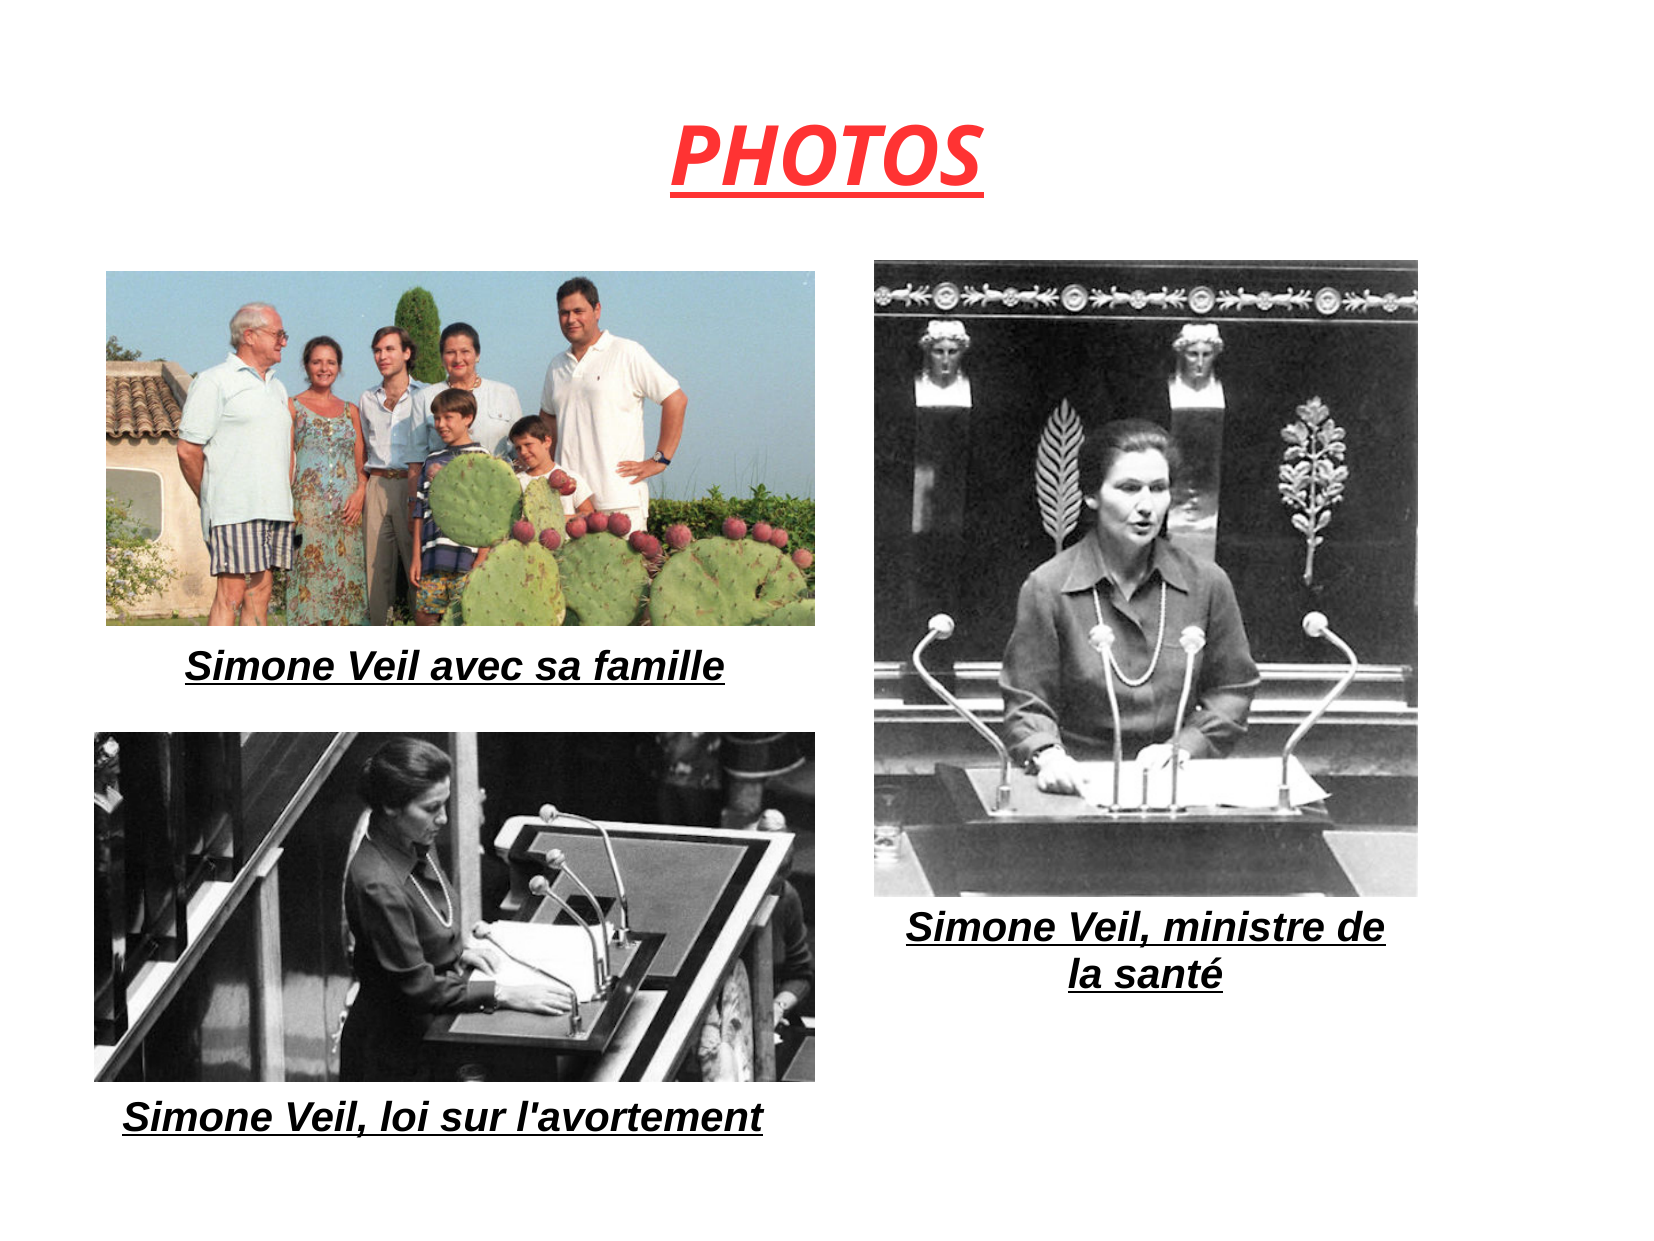

# PHOTOS
Simone Veil avec sa famille
Simone Veil, ministre de la santé
Simone Veil, loi sur l'avortement